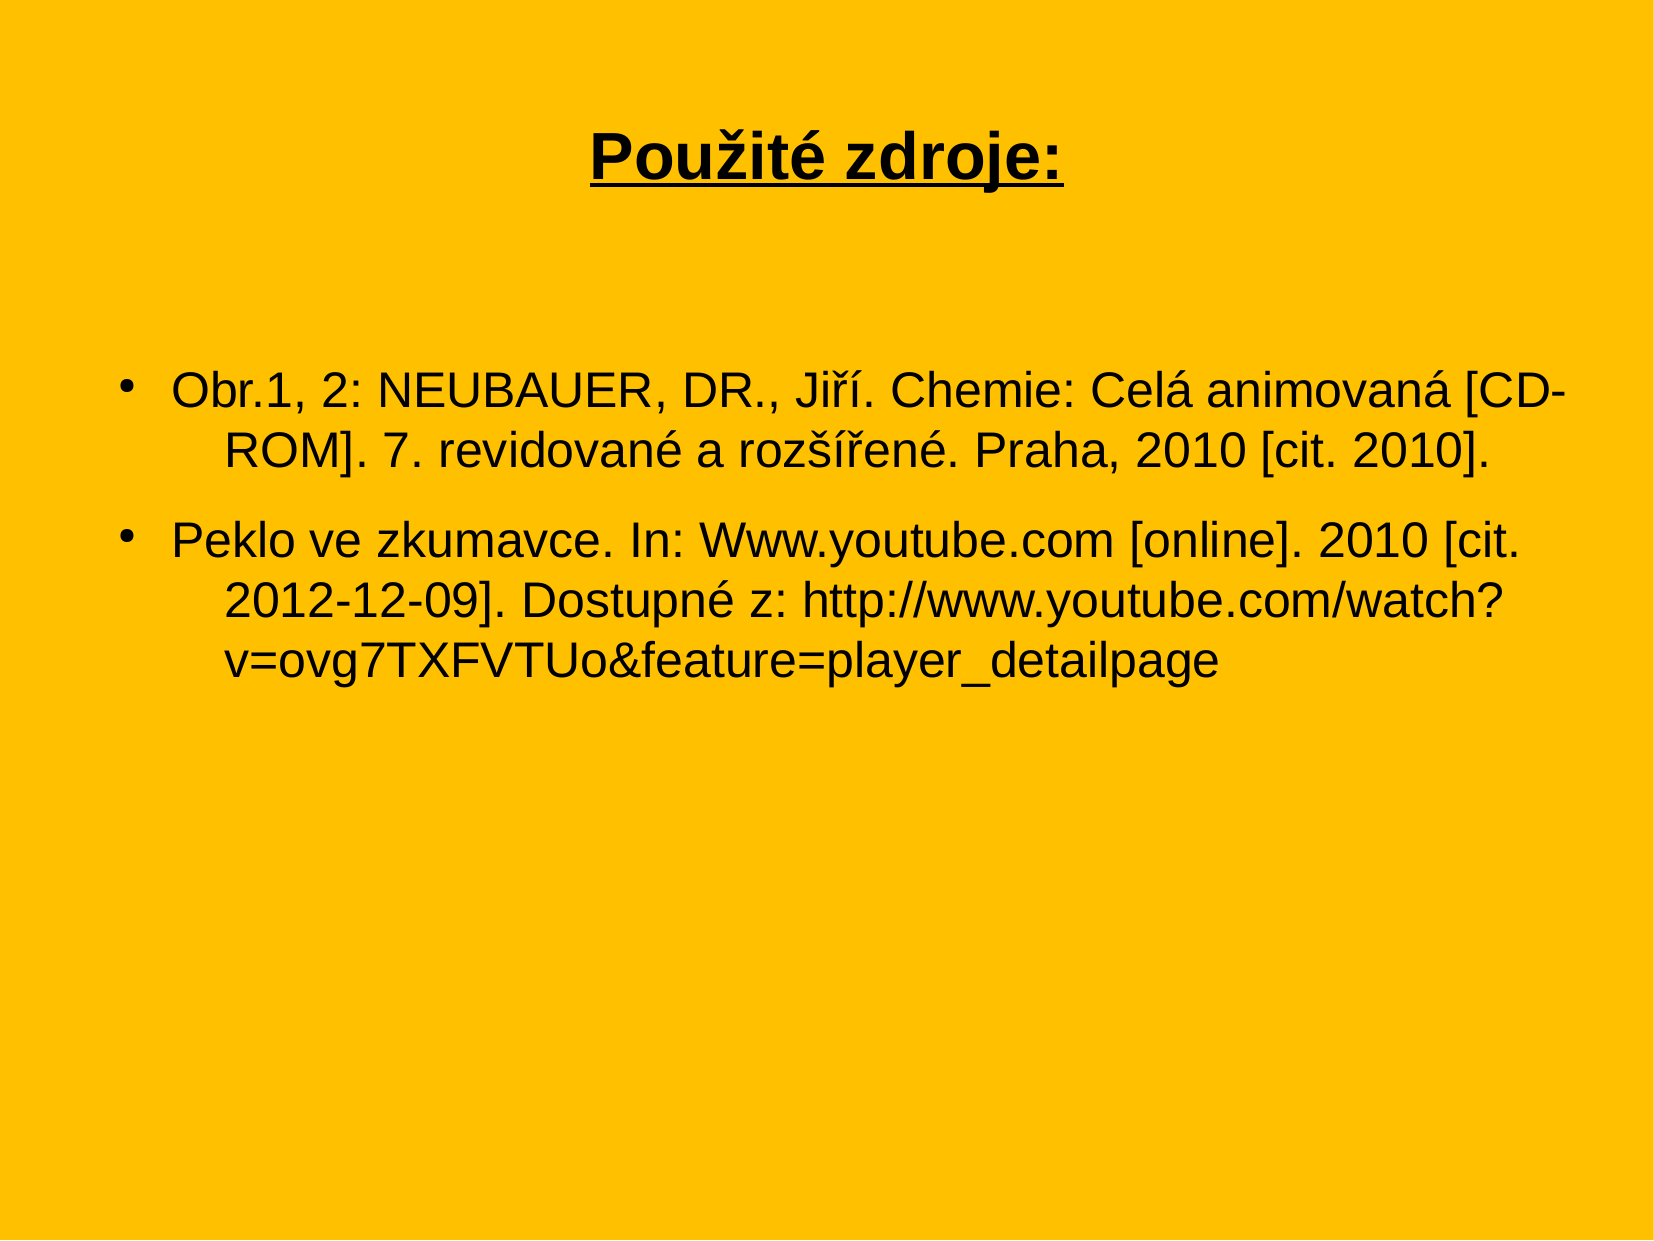

# Použité zdroje:
Obr.1, 2: NEUBAUER, DR., Jiří. Chemie: Celá animovaná [CD-ROM]. 7. revidované a rozšířené. Praha, 2010 [cit. 2010].
Peklo ve zkumavce. In: Www.youtube.com [online]. 2010 [cit. 2012-12-09]. Dostupné z: http://www.youtube.com/watch?v=ovg7TXFVTUo&feature=player_detailpage